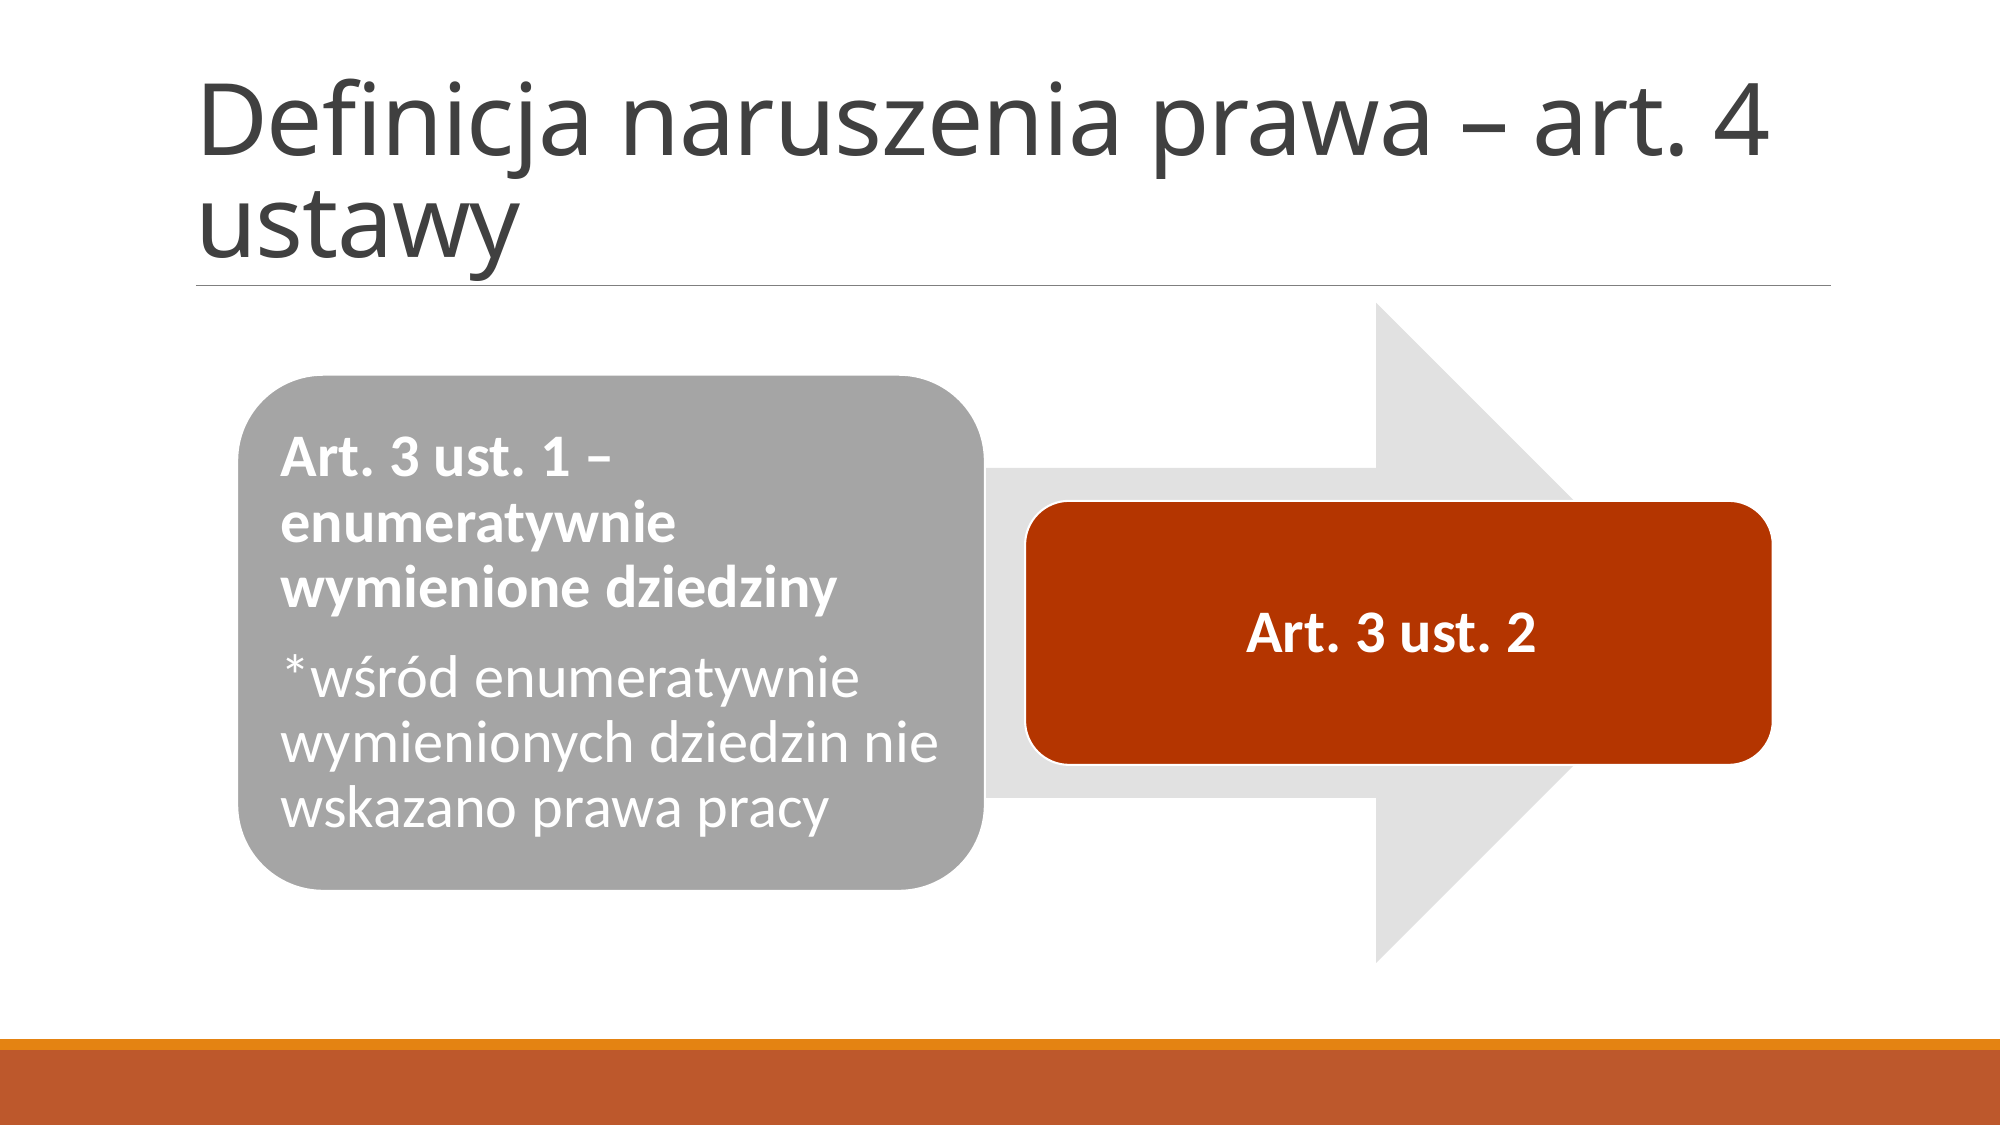

# Definicja naruszenia prawa – art. 4 ustawy
Art. 3 ust. 1 – enumeratywnie wymienione dziedziny
*wśród enumeratywnie wymienionych dziedzin nie wskazano prawa pracy
Art. 3 ust. 2